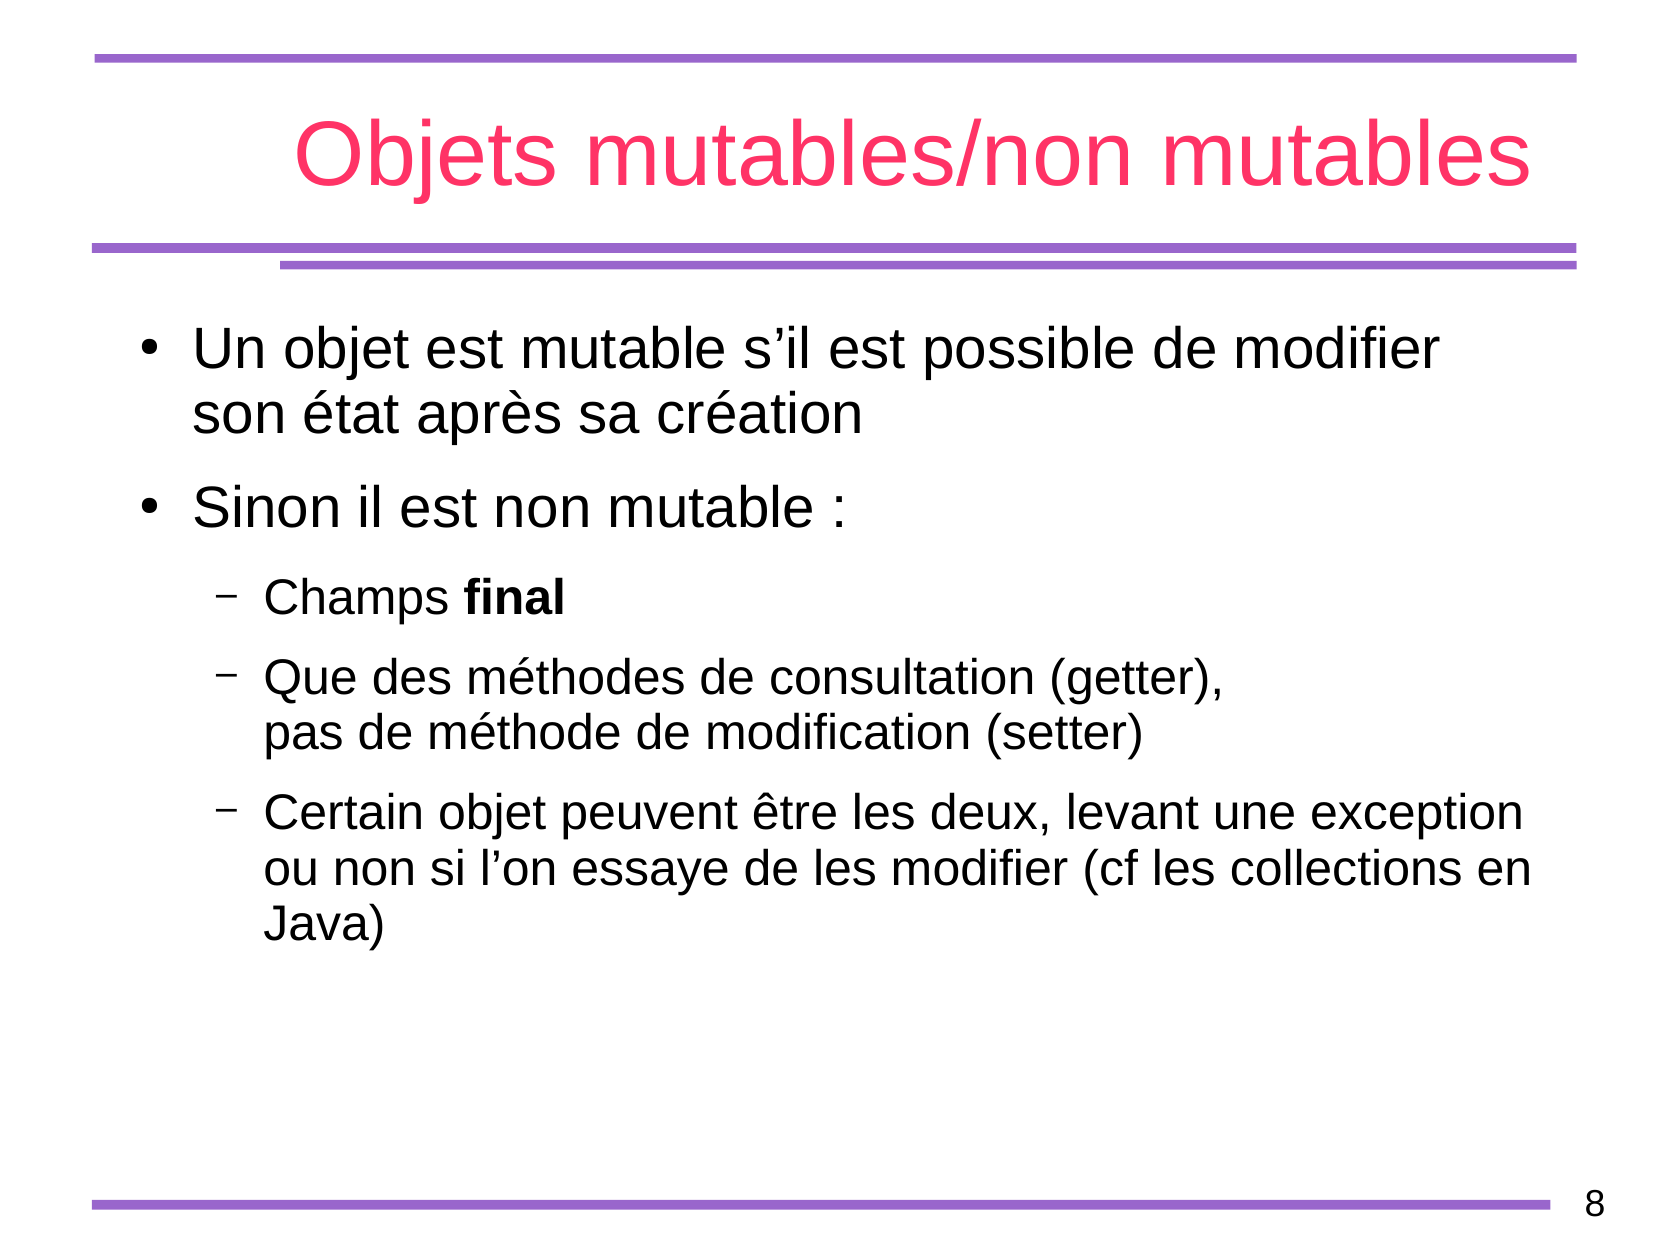

# Objets mutables/non mutables
Un objet est mutable s’il est possible de modifier son état après sa création
Sinon il est non mutable :
Champs final
Que des méthodes de consultation (getter),
pas de méthode de modification (setter)
Certain objet peuvent être les deux, levant une exception ou non si l’on essaye de les modifier (cf les collections en Java)